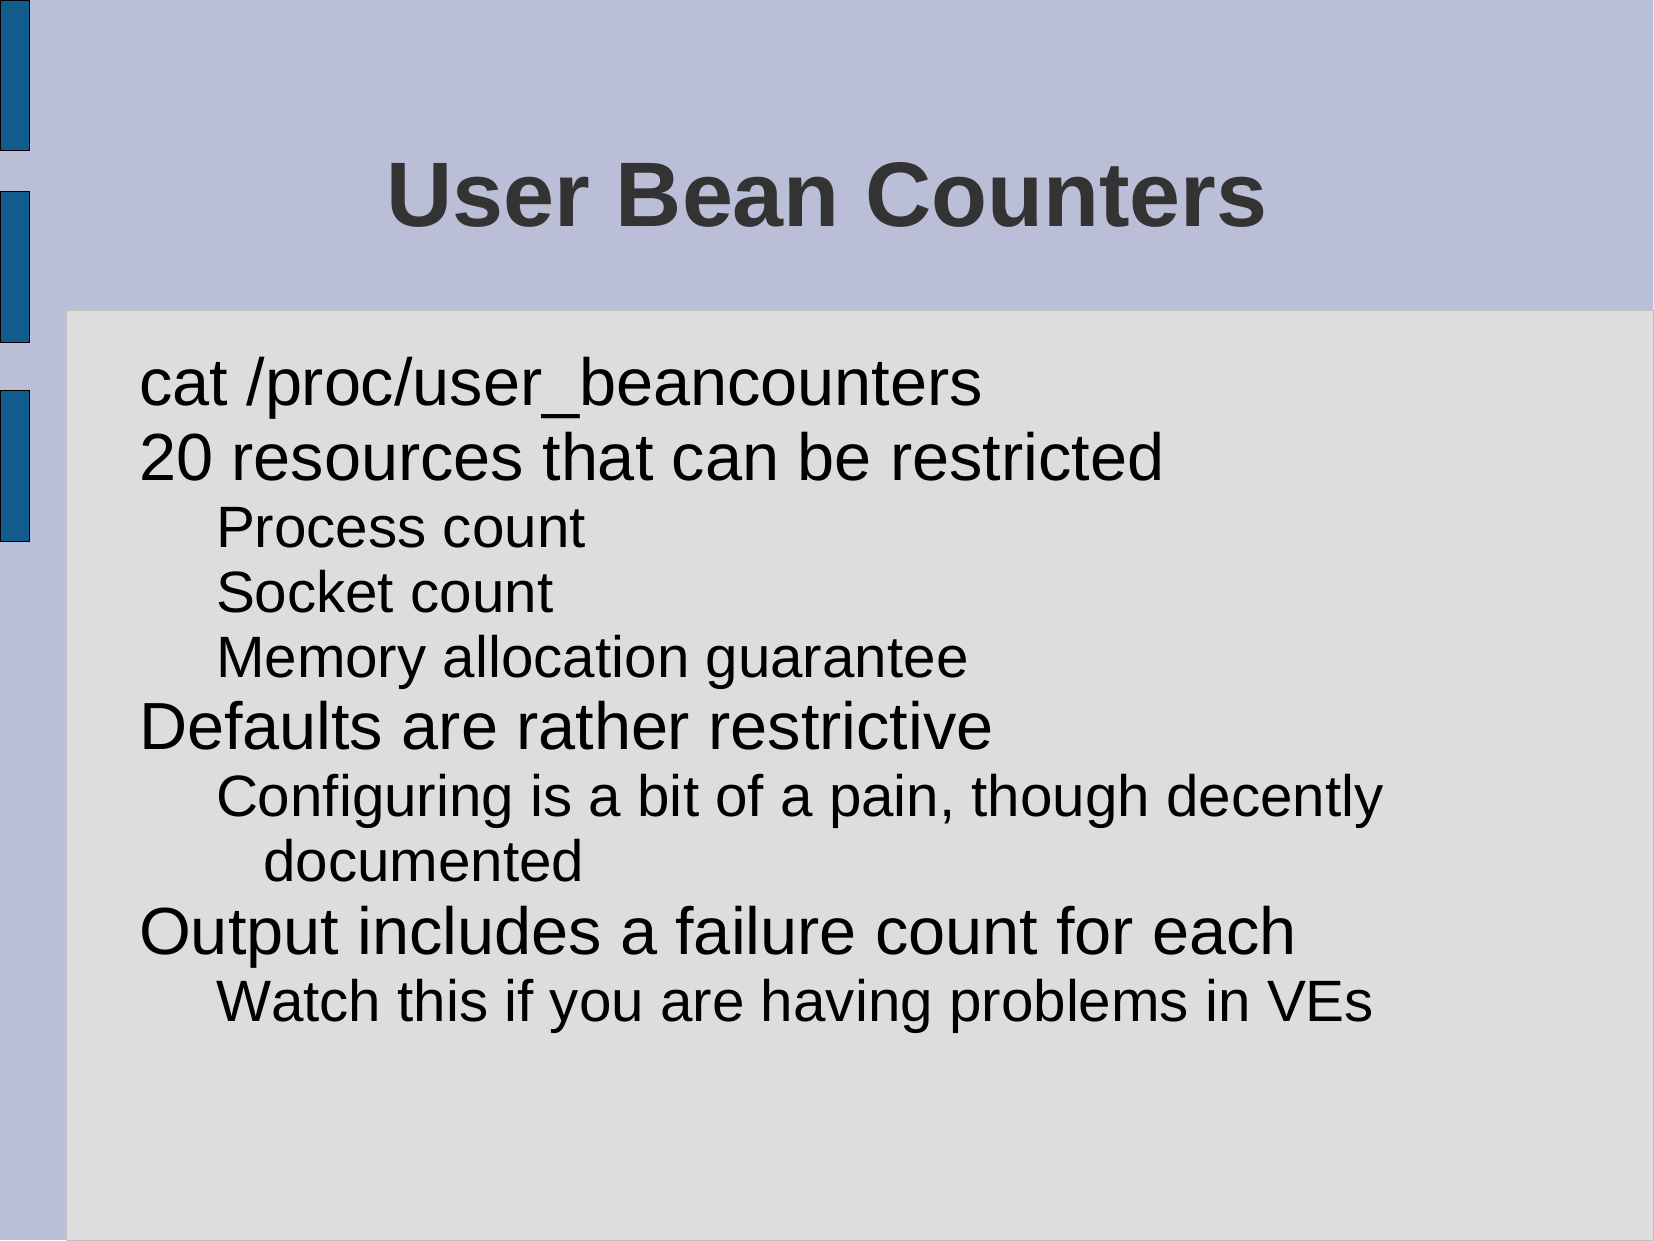

# User Bean Counters
cat /proc/user_beancounters
20 resources that can be restricted
Process count
Socket count
Memory allocation guarantee
Defaults are rather restrictive
Configuring is a bit of a pain, though decently documented
Output includes a failure count for each
Watch this if you are having problems in VEs